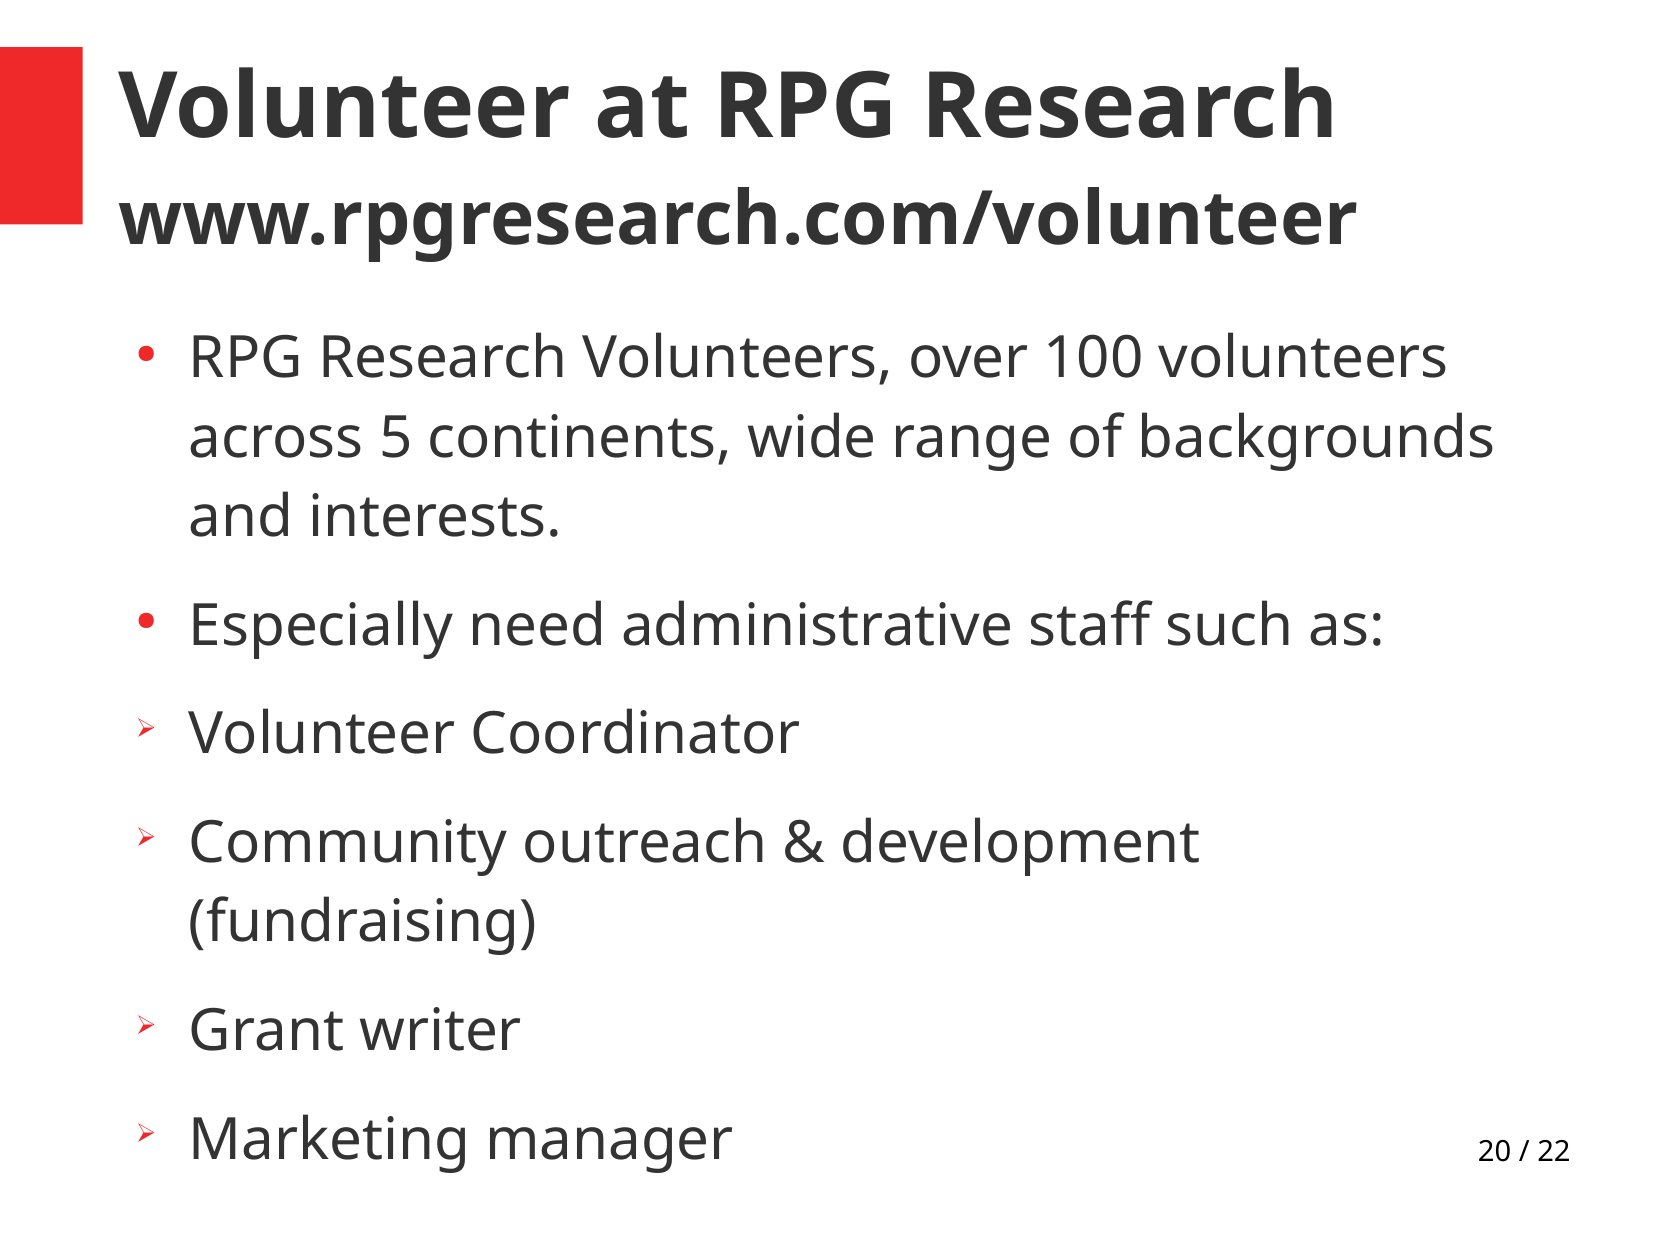

# Volunteer at RPG Research www.rpgresearch.com/volunteer
RPG Research Volunteers, over 100 volunteers across 5 continents, wide range of backgrounds and interests.
Especially need administrative staff such as:
Volunteer Coordinator
Community outreach & development (fundraising)
Grant writer
Marketing manager
20